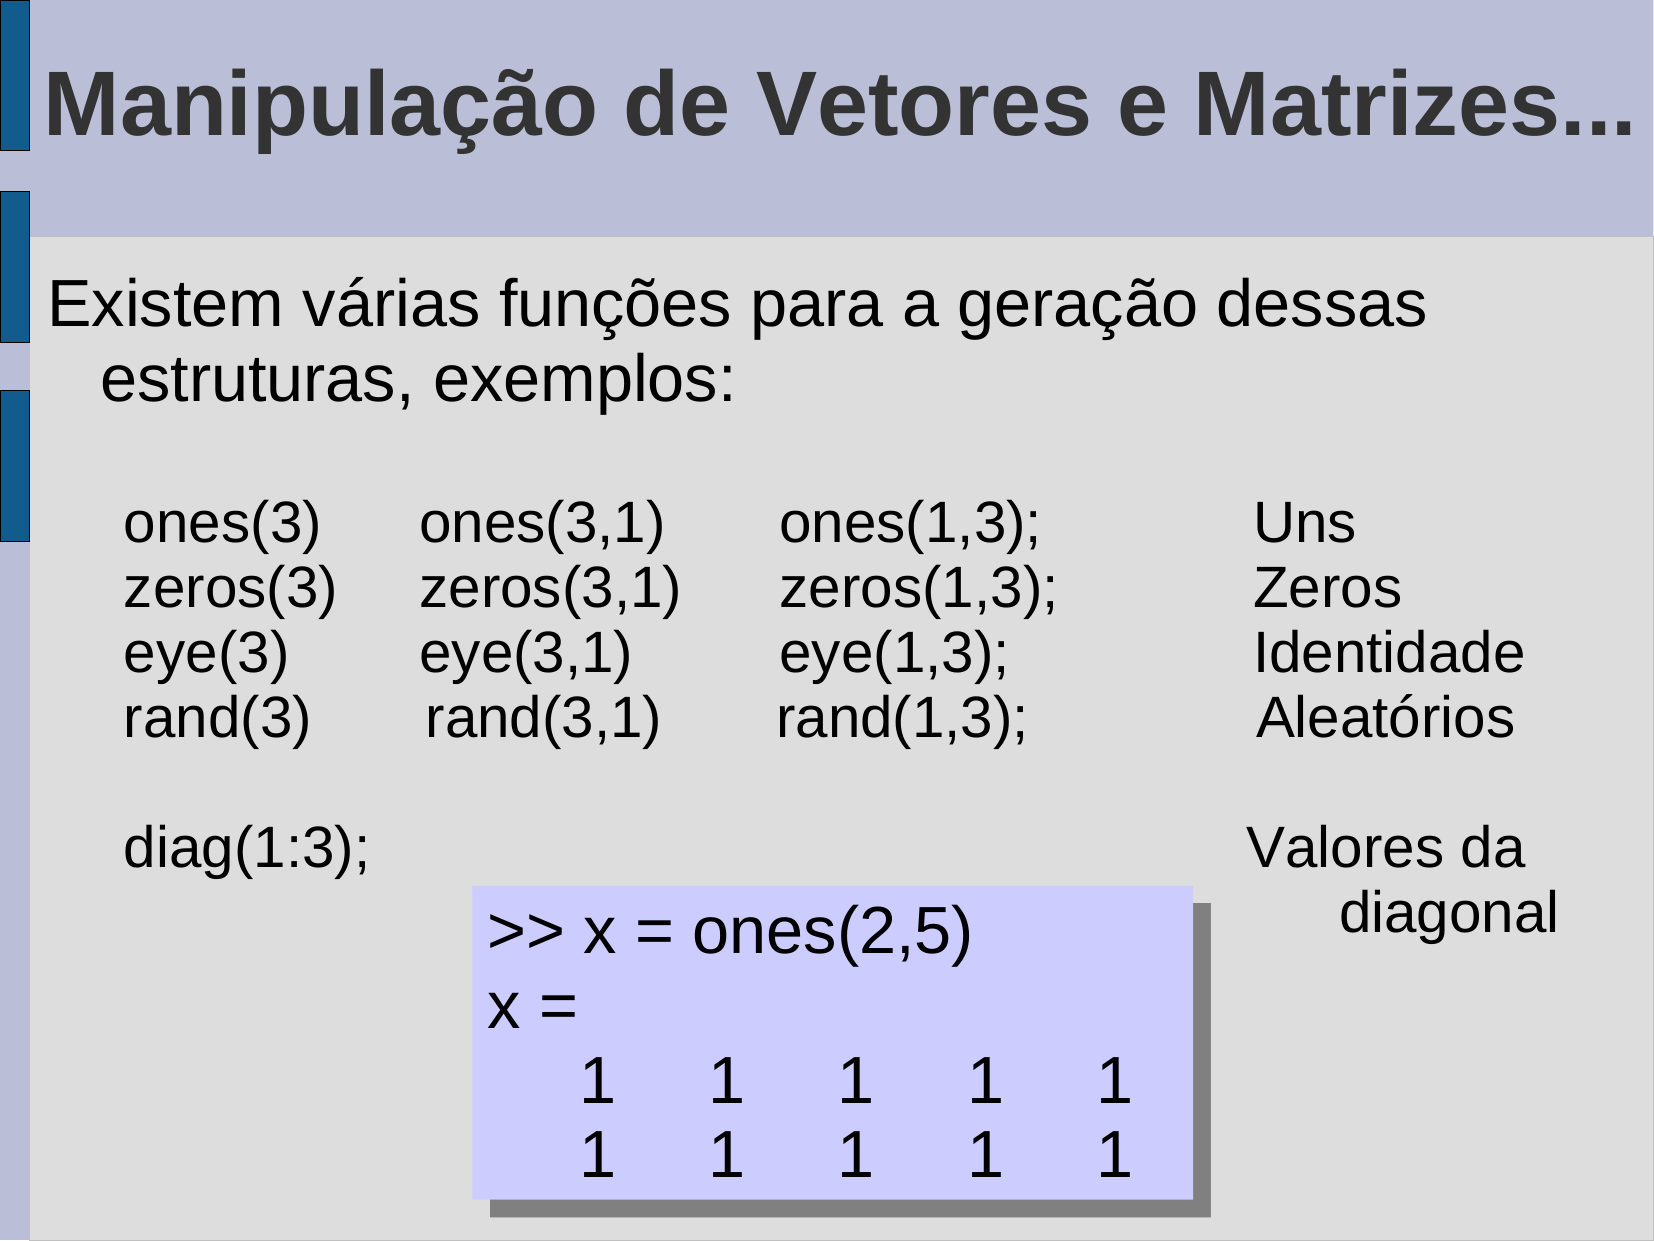

# Manipulação de Vetores e Matrizes...
Existem várias funções para a geração dessas estruturas, exemplos:
ones(3) ones(3,1) ones(1,3); Uns
zeros(3) zeros(3,1) zeros(1,3); Zeros
eye(3) eye(3,1) eye(1,3); Identidade
rand(3) rand(3,1) rand(1,3); Aleatórios
diag(1:3); Valores da
 diagonal
>> x = ones(2,5)
x =
 1 1 1 1 1
 1 1 1 1 1